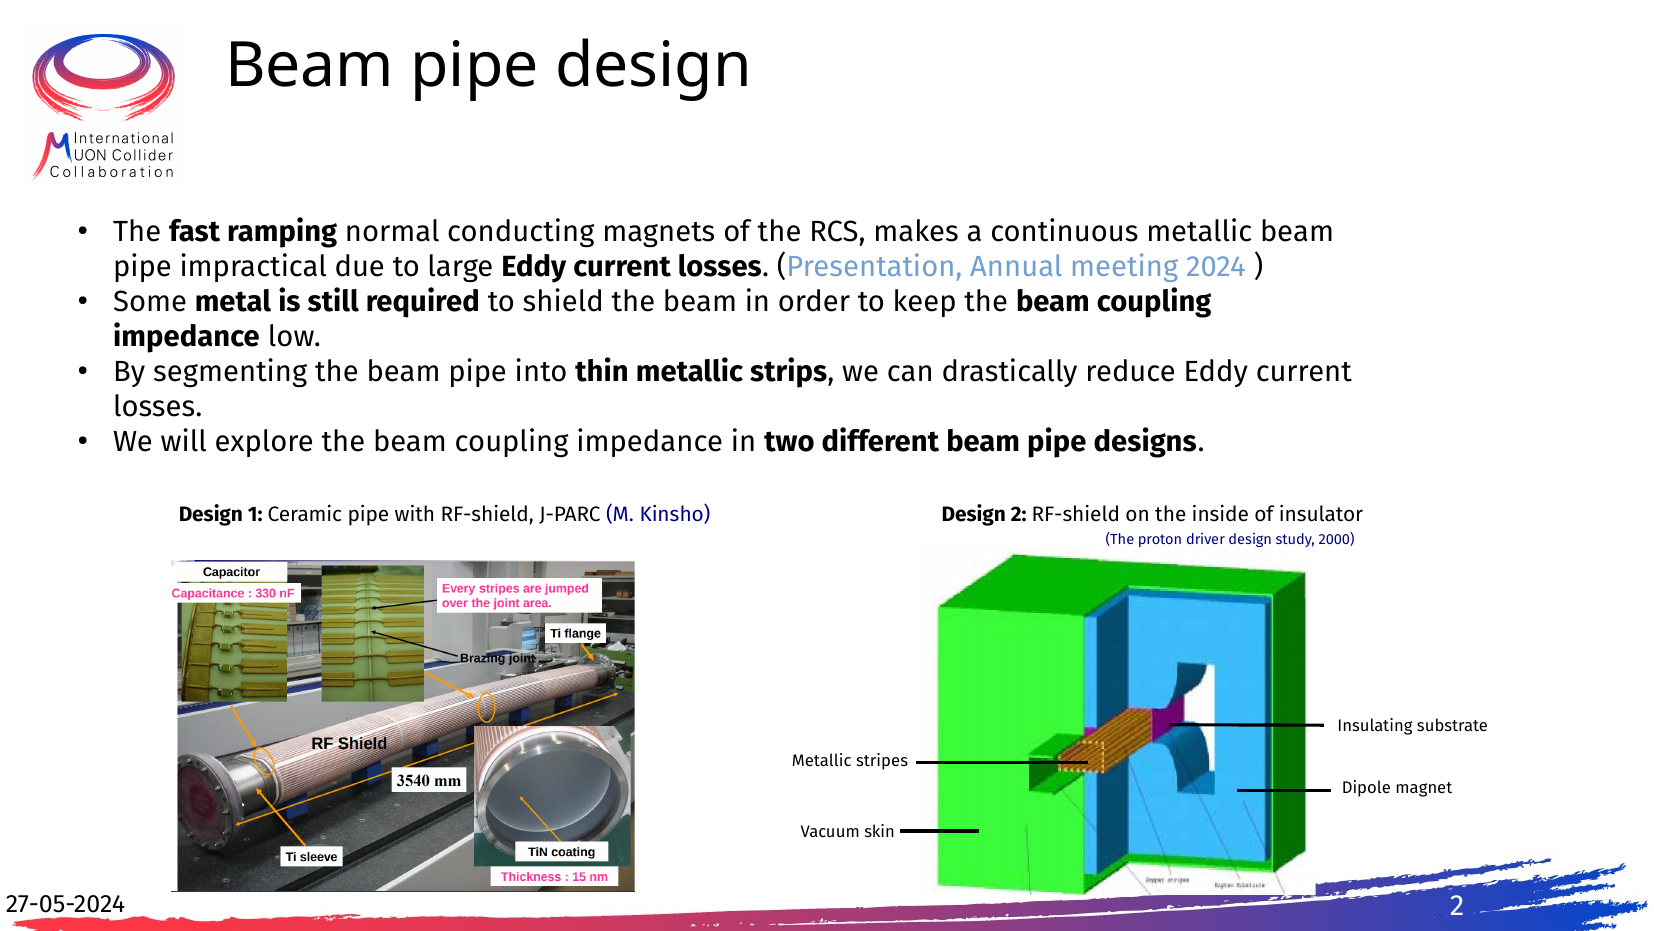

# Beam pipe design
The fast ramping normal conducting magnets of the RCS, makes a continuous metallic beam pipe impractical due to large Eddy current losses. (Presentation, Annual meeting 2024 )
Some metal is still required to shield the beam in order to keep the beam coupling impedance low.
By segmenting the beam pipe into thin metallic strips, we can drastically reduce Eddy current losses.
We will explore the beam coupling impedance in two different beam pipe designs.
Design 1: Ceramic pipe with RF-shield, J-PARC (M. Kinsho)
Design 2: RF-shield on the inside of insulator
(The proton driver design study, 2000)
Insulating substrate
Metallic stripes
Dipole magnet
Vacuum skin
27-05-2024
2